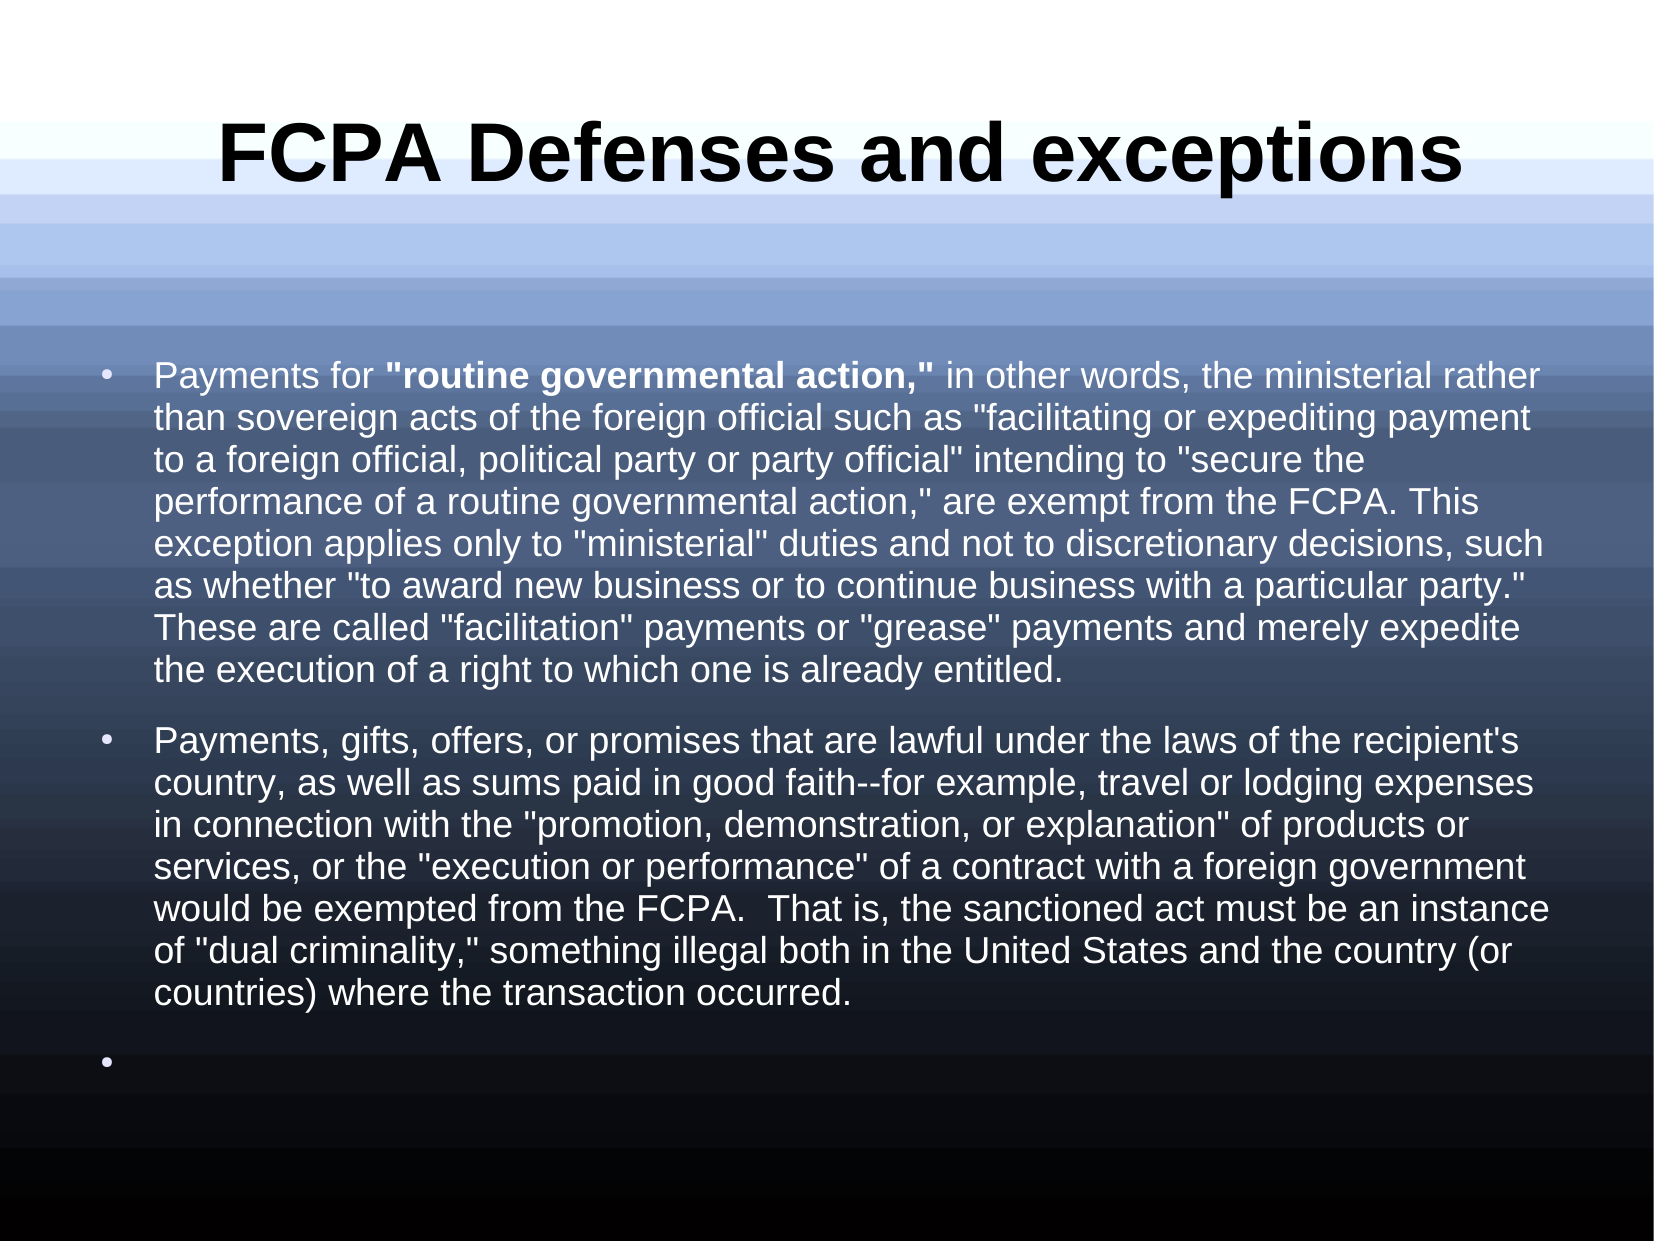

# FCPA Defenses and exceptions
Payments for "routine governmental action," in other words, the ministerial rather than sovereign acts of the foreign official such as "facilitating or expediting payment to a foreign official, political party or party official" intending to "secure the performance of a routine governmental action," are exempt from the FCPA. This exception applies only to "ministerial" duties and not to discretionary decisions, such as whether "to award new business or to continue business with a particular party." These are called "facilitation" payments or "grease" payments and merely expedite the execution of a right to which one is already entitled.
Payments, gifts, offers, or promises that are lawful under the laws of the recipient's country, as well as sums paid in good faith--for example, travel or lodging expenses in connection with the "promotion, demonstration, or explanation" of products or services, or the "execution or performance" of a contract with a foreign government would be exempted from the FCPA. That is, the sanctioned act must be an instance of "dual criminality," something illegal both in the United States and the country (or countries) where the transaction occurred.